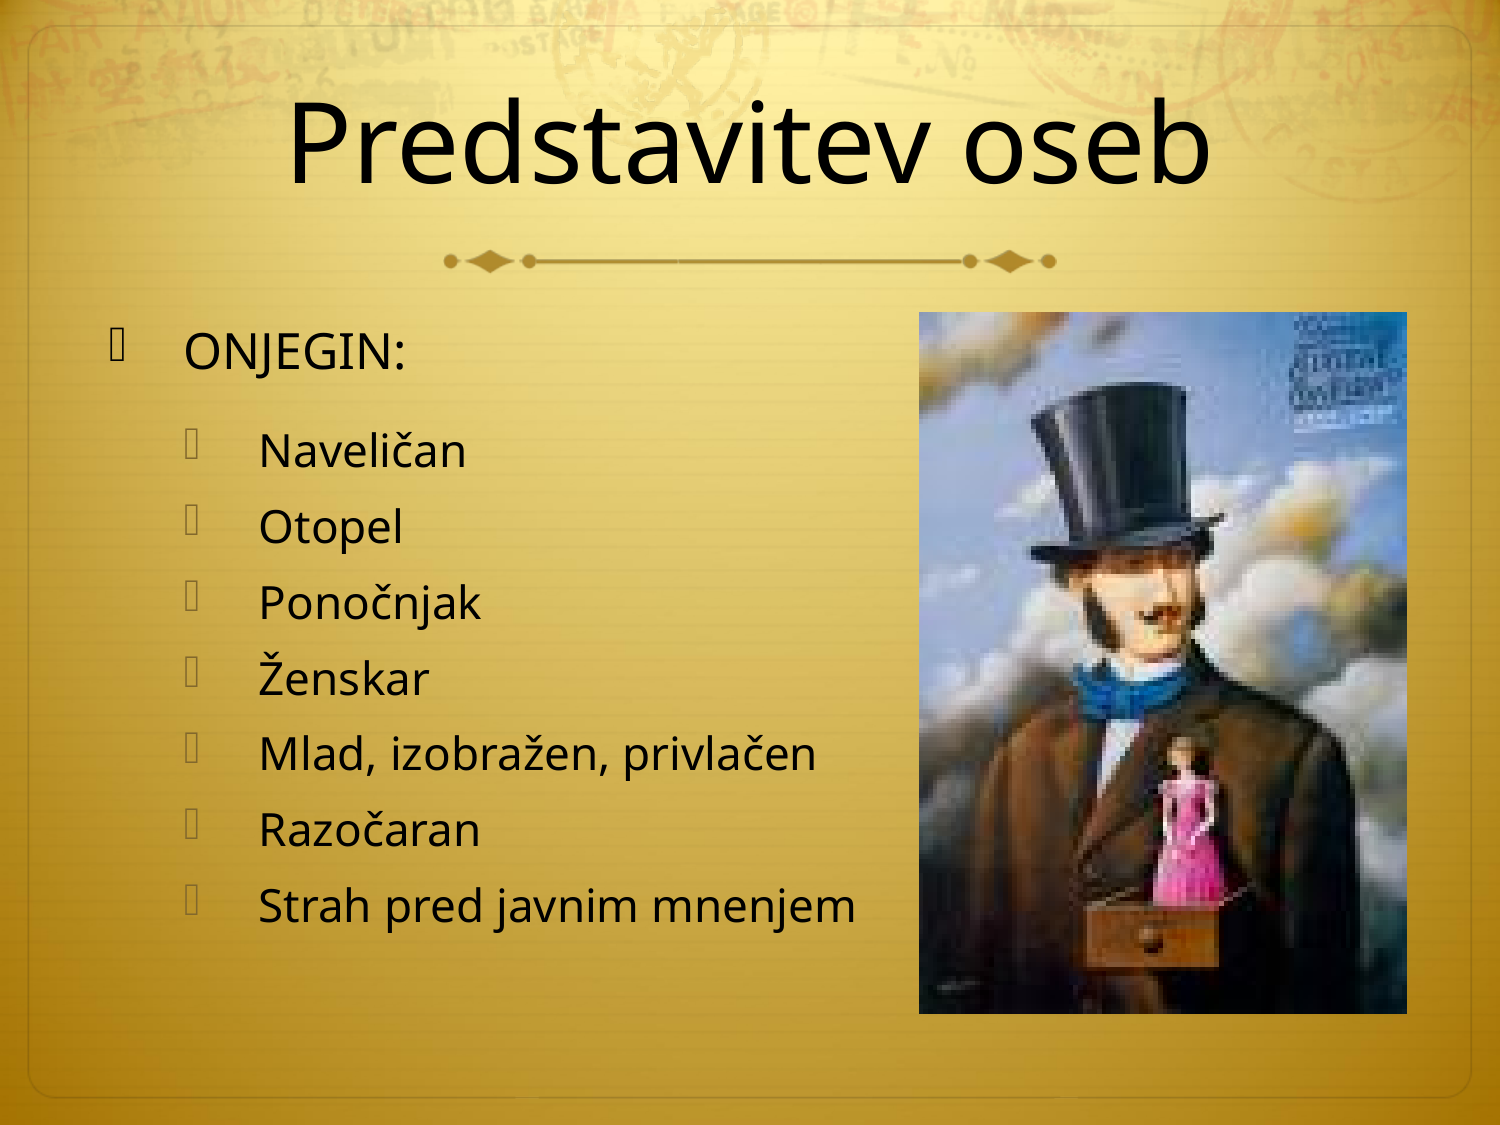

# Predstavitev oseb
ONJEGIN:
Naveličan
Otopel
Ponočnjak
Ženskar
Mlad, izobražen, privlačen
Razočaran
Strah pred javnim mnenjem